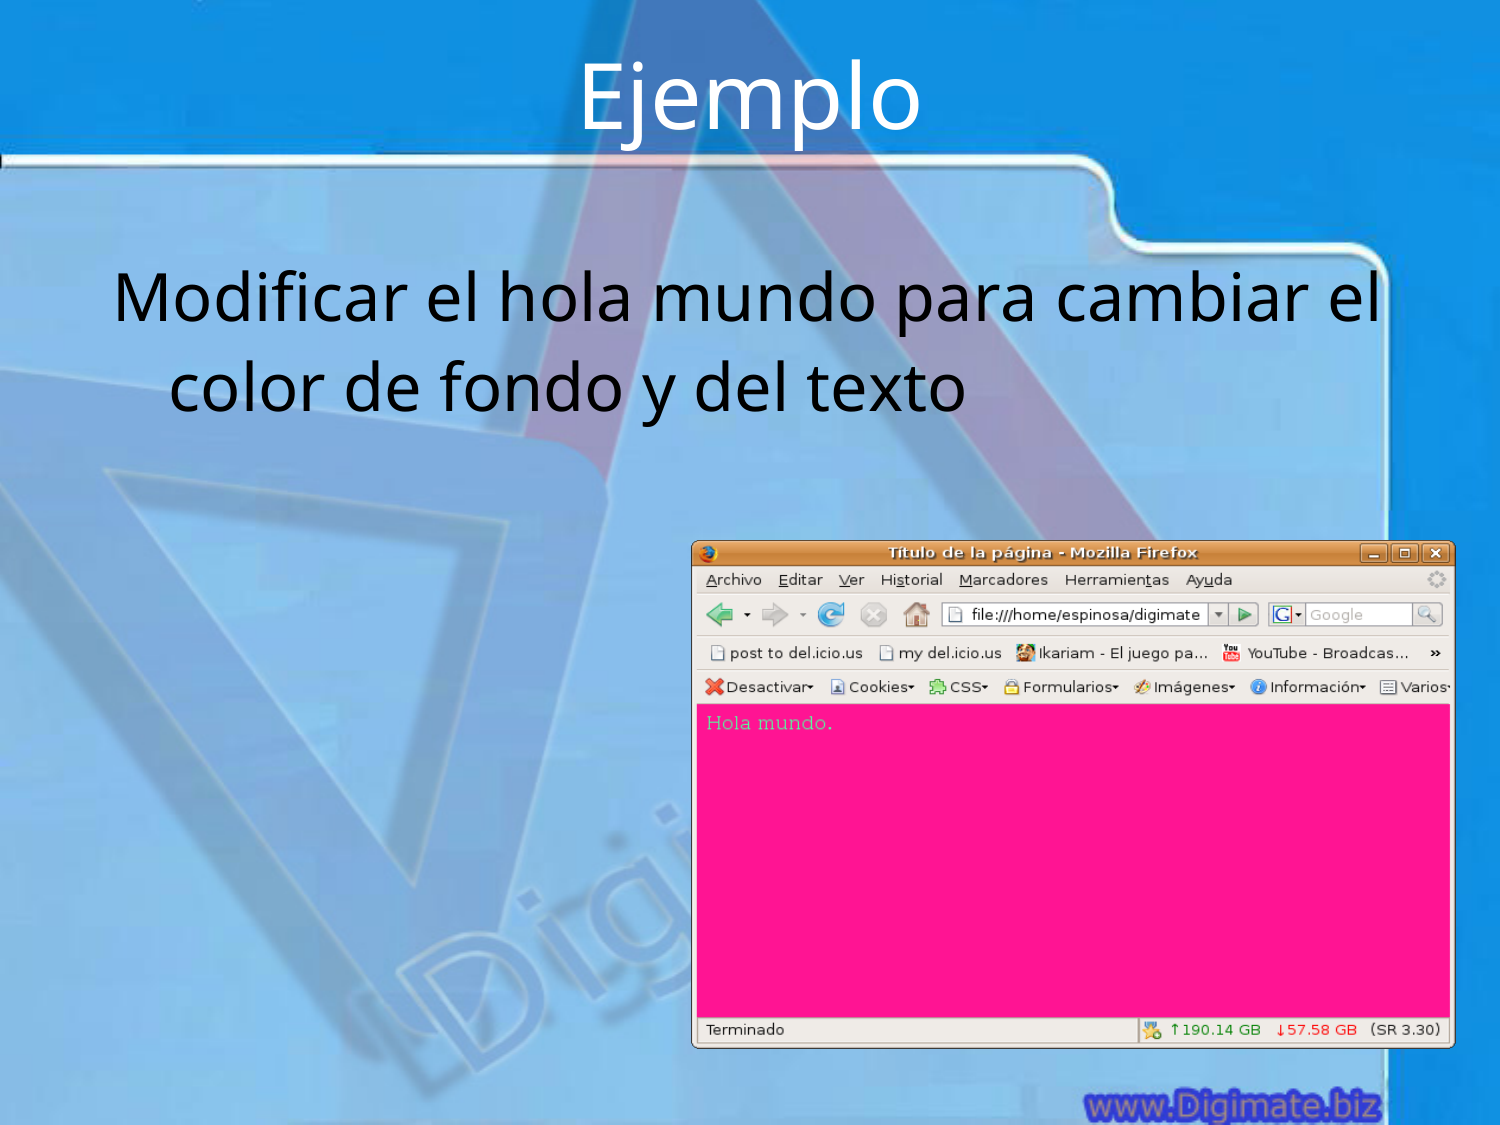

# Ejemplo
Modificar el hola mundo para cambiar el color de fondo y del texto